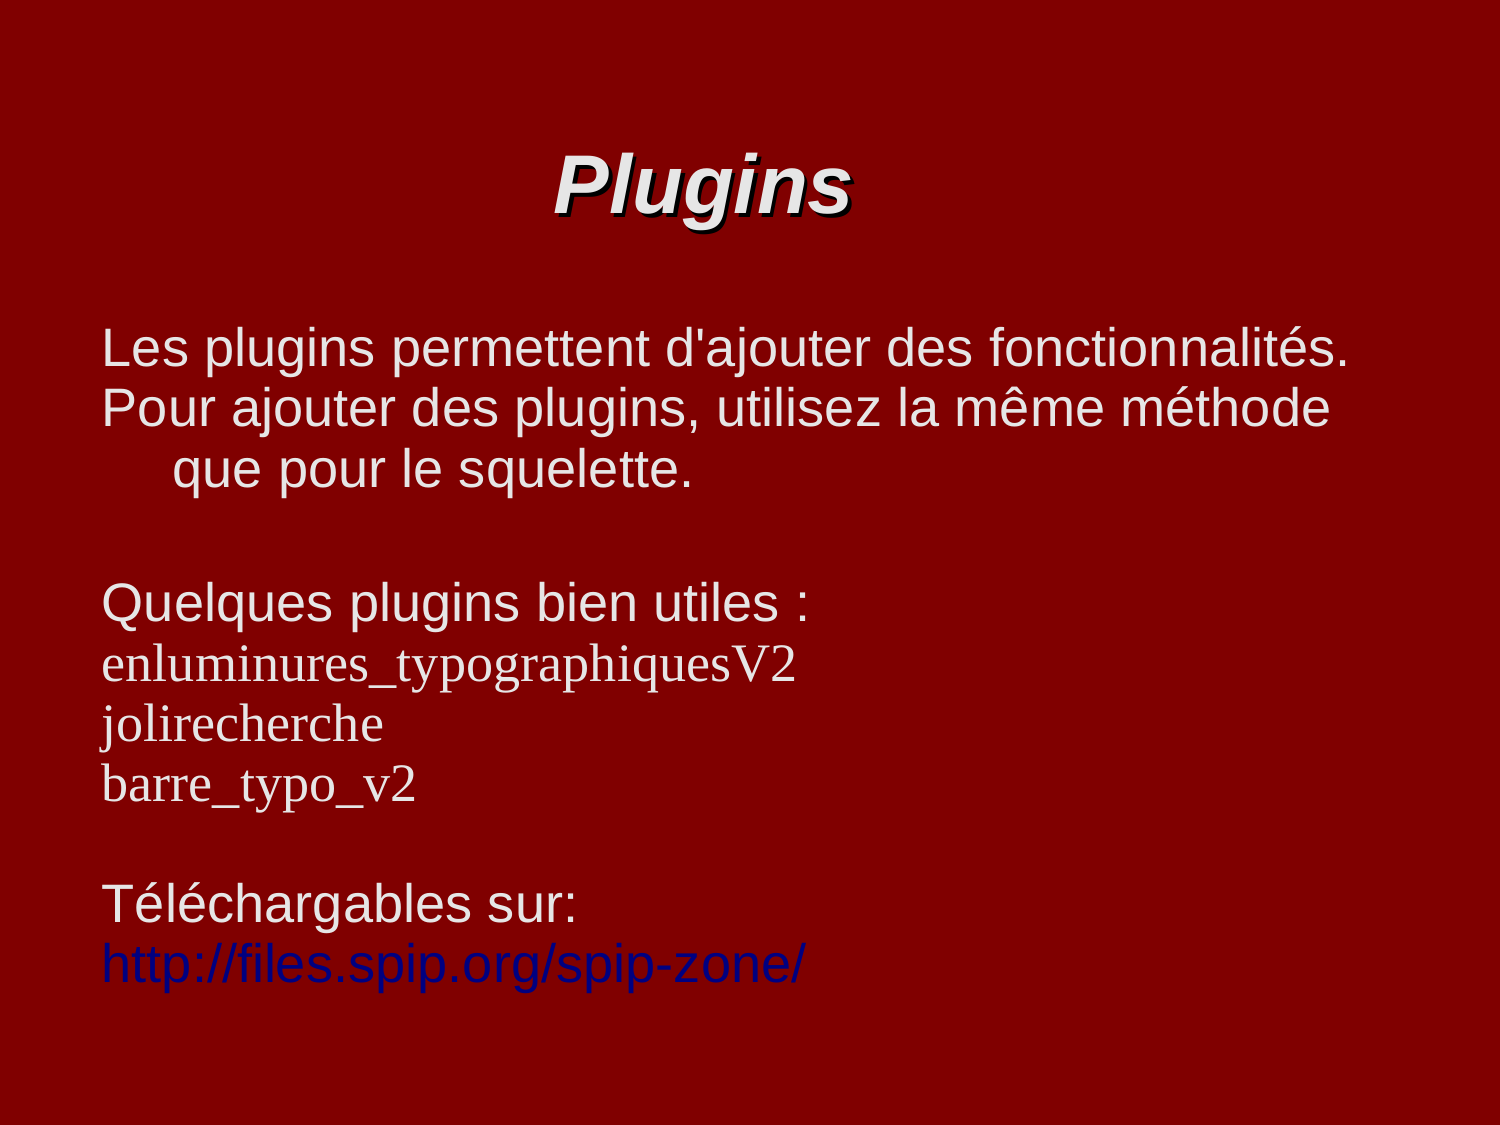

# Plugins
Les plugins permettent d'ajouter des fonctionnalités.
Pour ajouter des plugins, utilisez la même méthode que pour le squelette.
Quelques plugins bien utiles :
enluminures_typographiquesV2
jolirecherche
barre_typo_v2
Téléchargables sur:
http://files.spip.org/spip-zone/